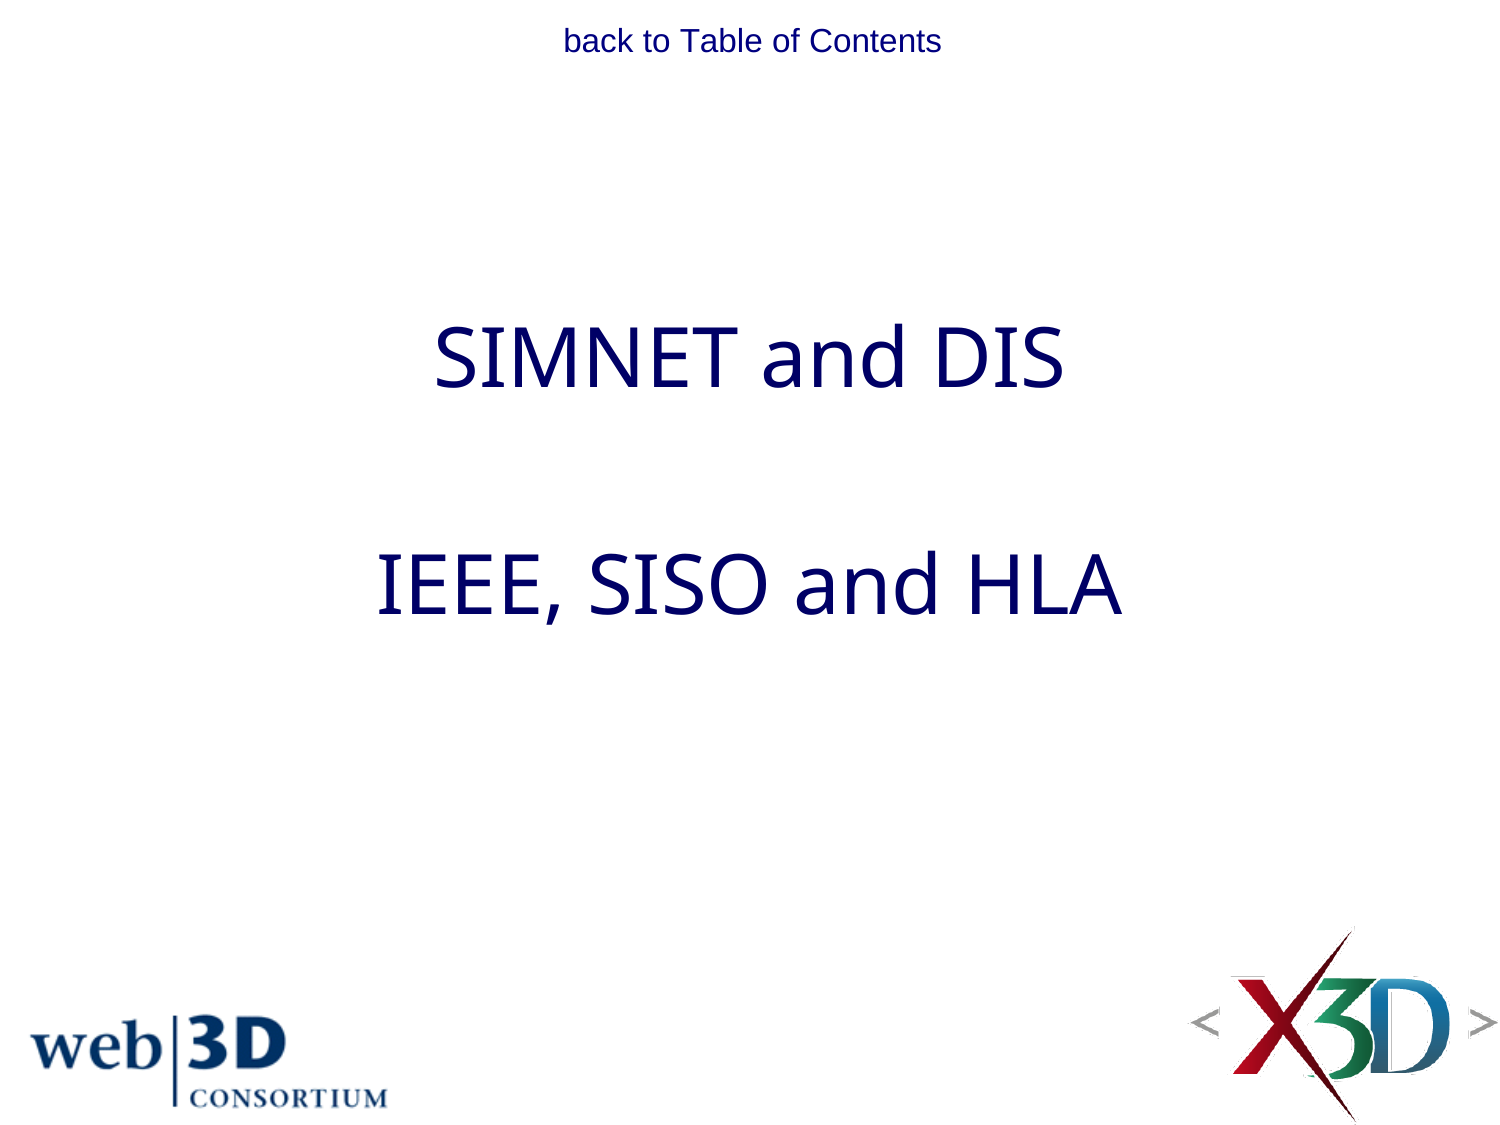

back to Table of Contents
# SIMNET and DIS IEEE, SISO and HLA